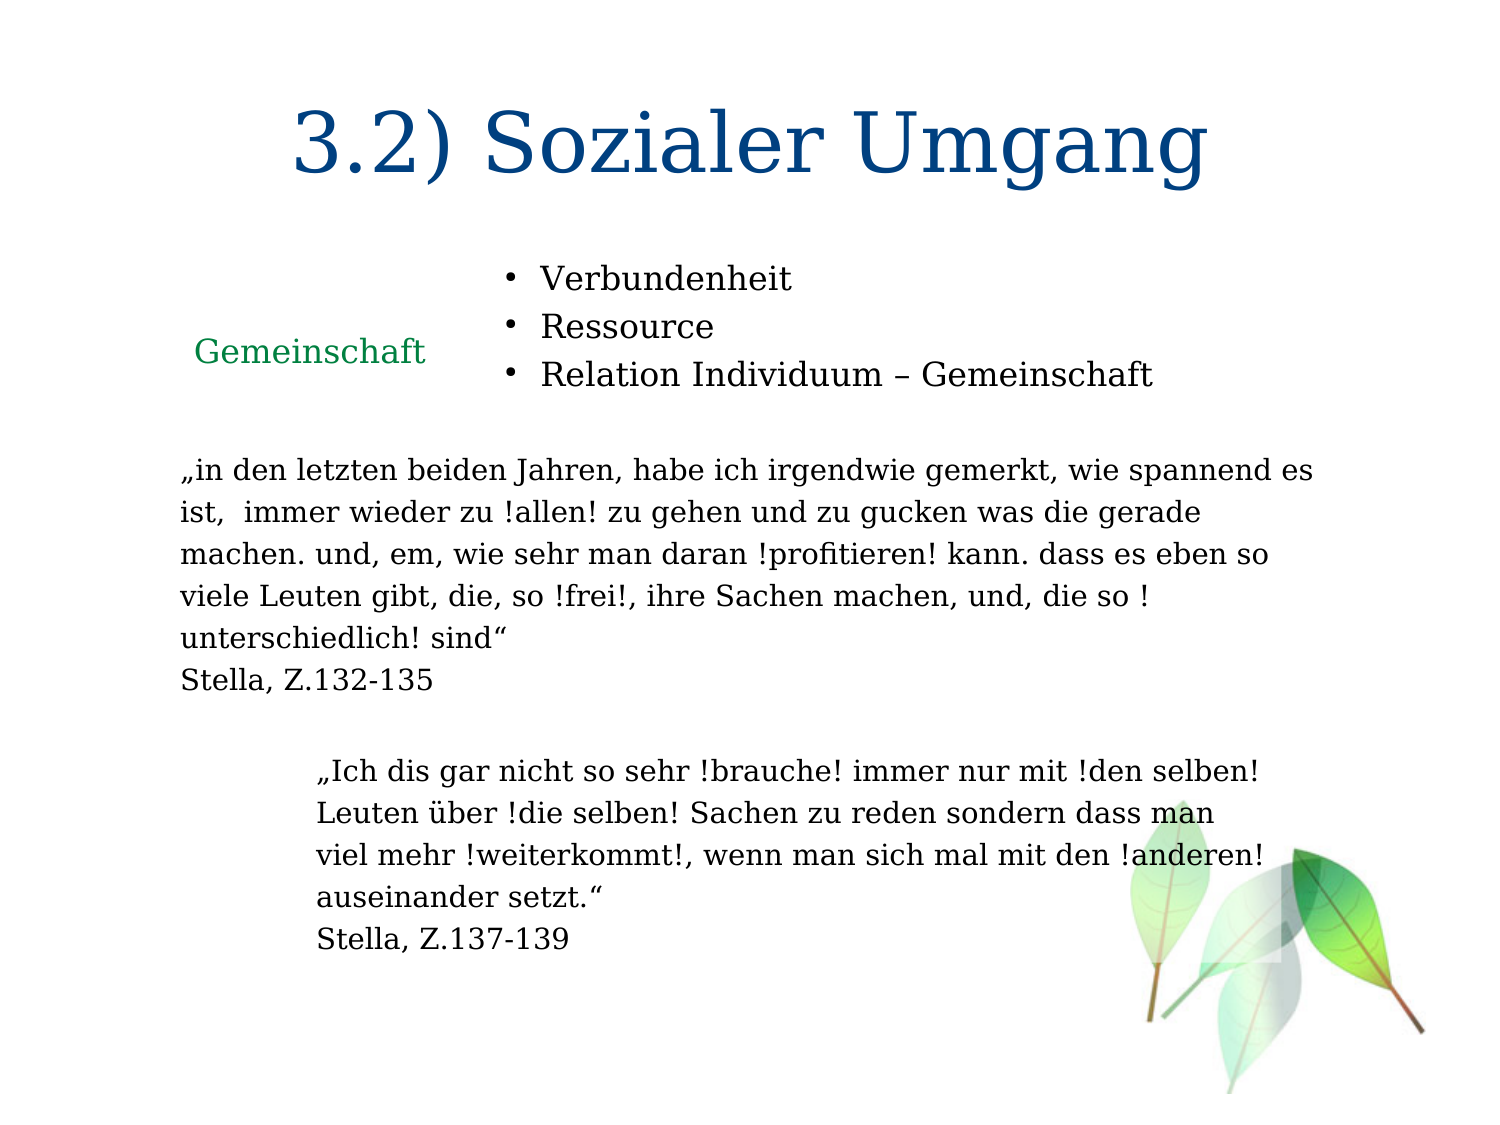

# 3.2) Sozialer Umgang
Verbundenheit
Ressource
Relation Individuum – Gemeinschaft
Gemeinschaft
„in den letzten beiden Jahren, habe ich irgendwie gemerkt, wie spannend es ist, immer wieder zu !allen! zu gehen und zu gucken was die gerade machen. und, em, wie sehr man daran !profitieren! kann. dass es eben so viele Leuten gibt, die, so !frei!, ihre Sachen machen, und, die so !unterschiedlich! sind“
Stella, Z.132-135
„Ich dis gar nicht so sehr !brauche! immer nur mit !den selben! Leuten über !die selben! Sachen zu reden sondern dass man viel mehr !weiterkommt!, wenn man sich mal mit den !anderen! auseinander setzt.“
Stella, Z.137-139